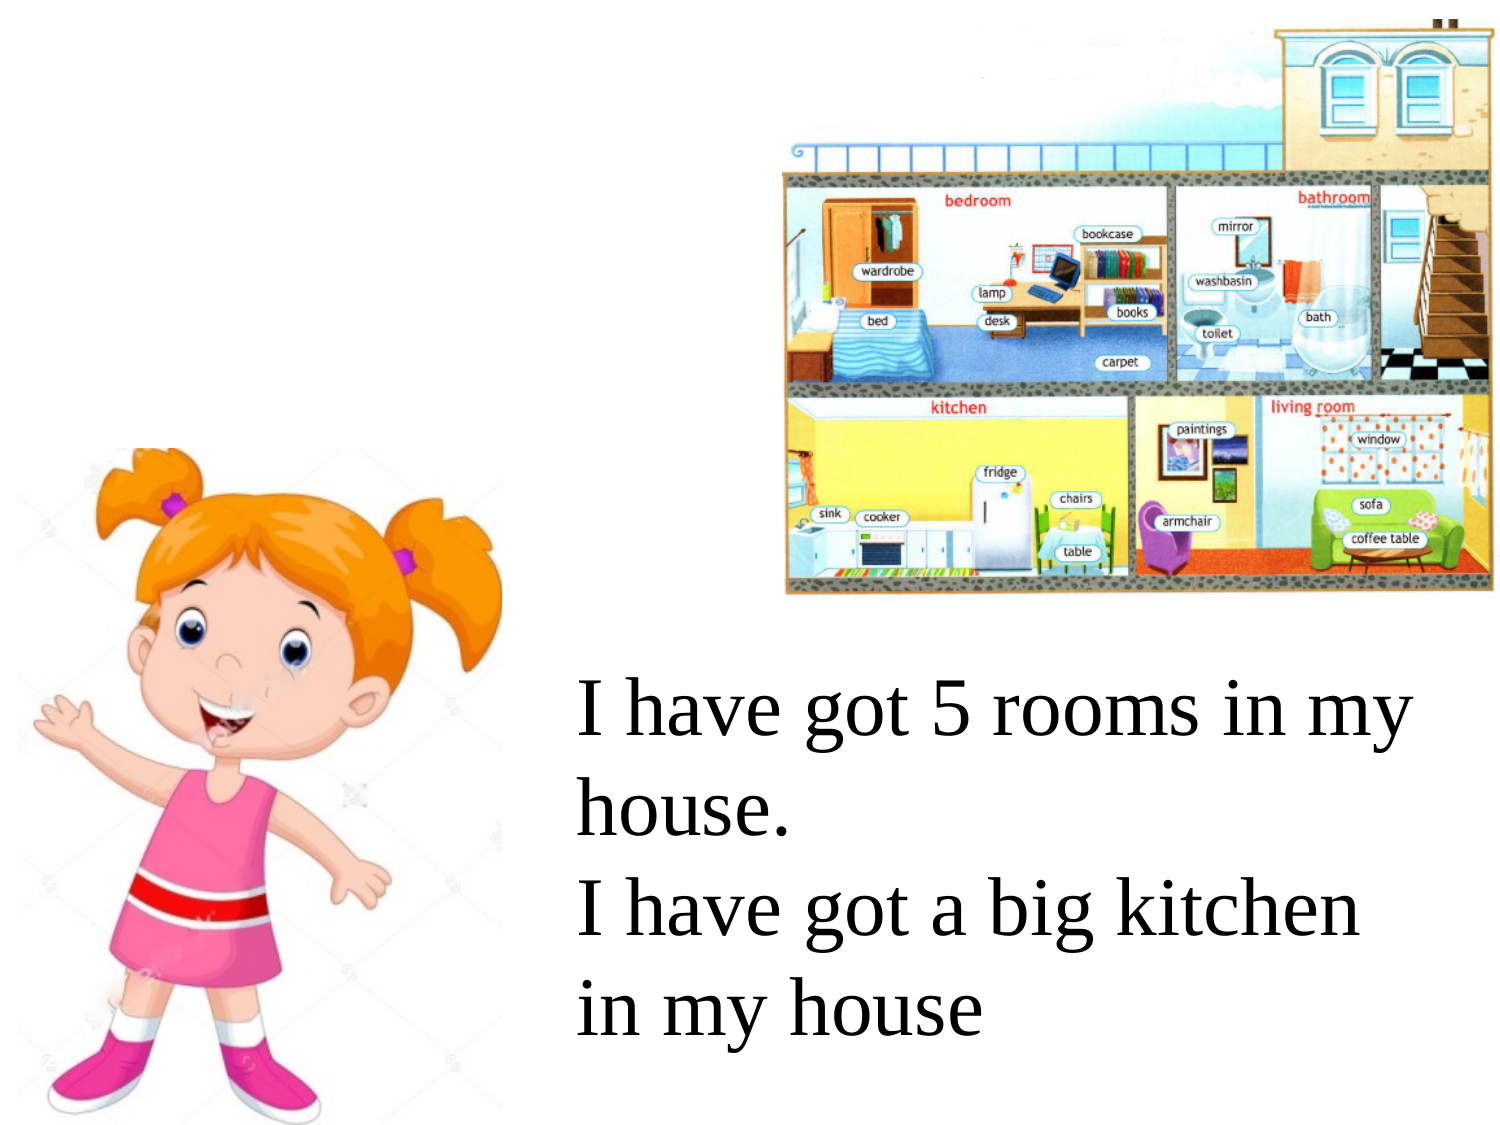

I have got 5 rooms in my house.
I have got a big kitchen in my house